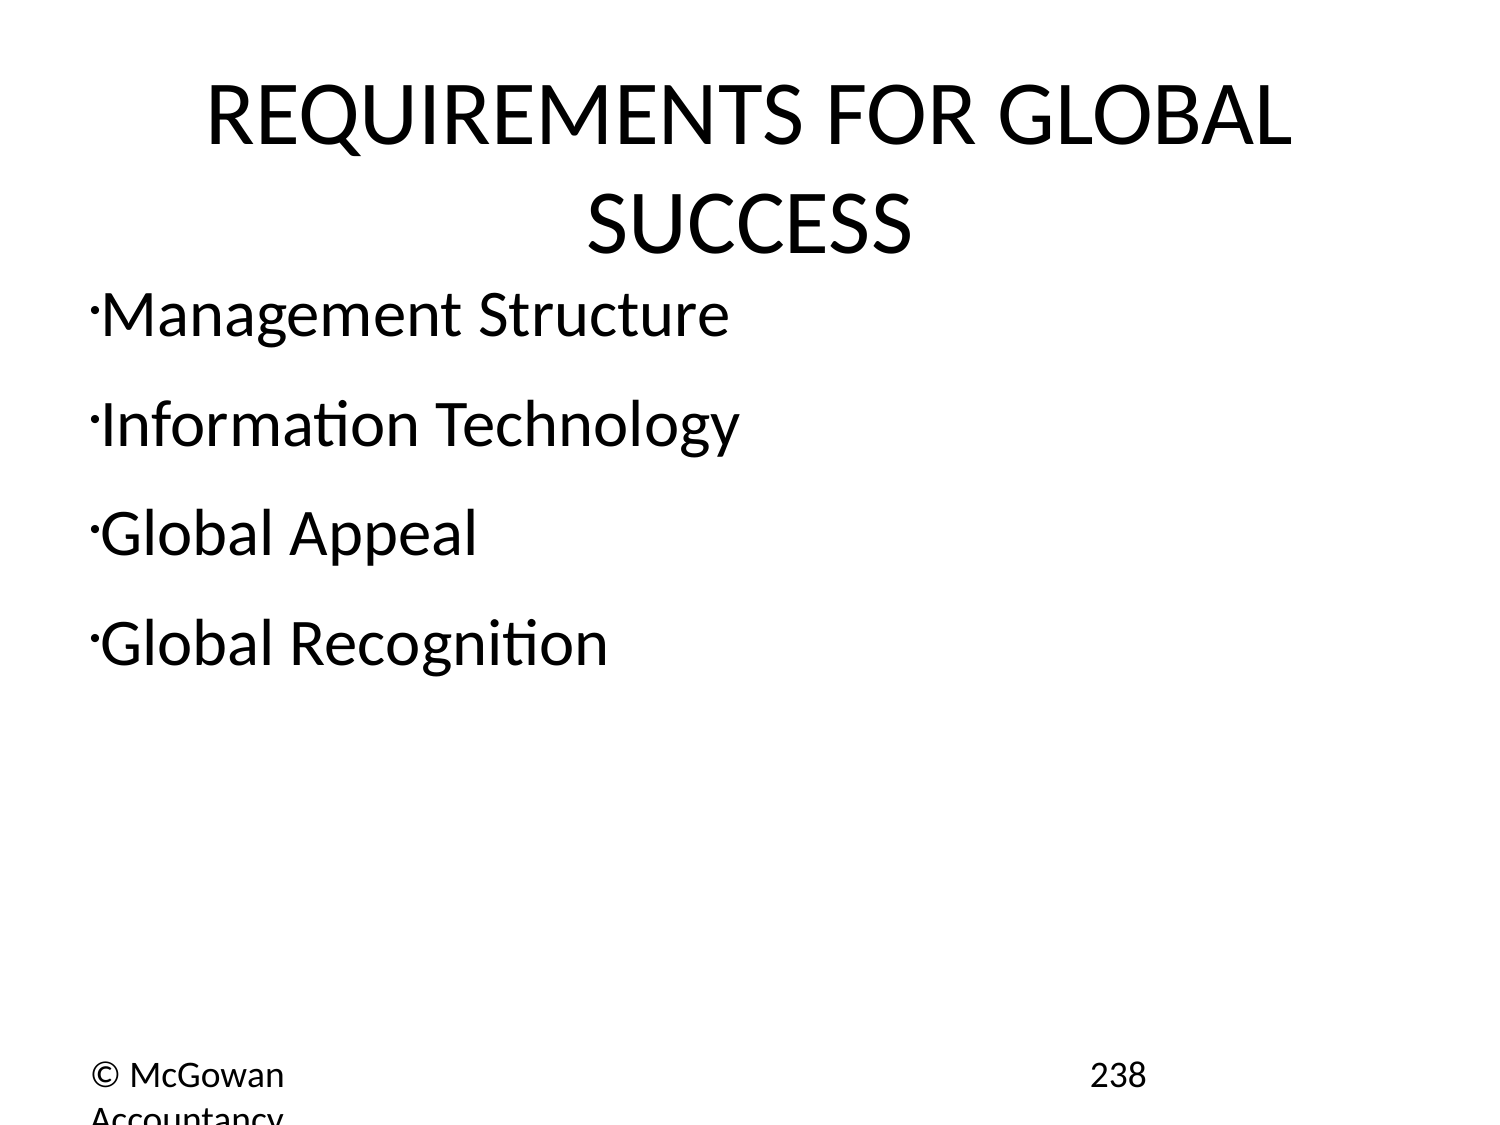

# REQUIREMENTS FOR GLOBAL SUCCESS
Management Structure
Information Technology
Global Appeal
Global Recognition
© McGowan Accountancy Services
238